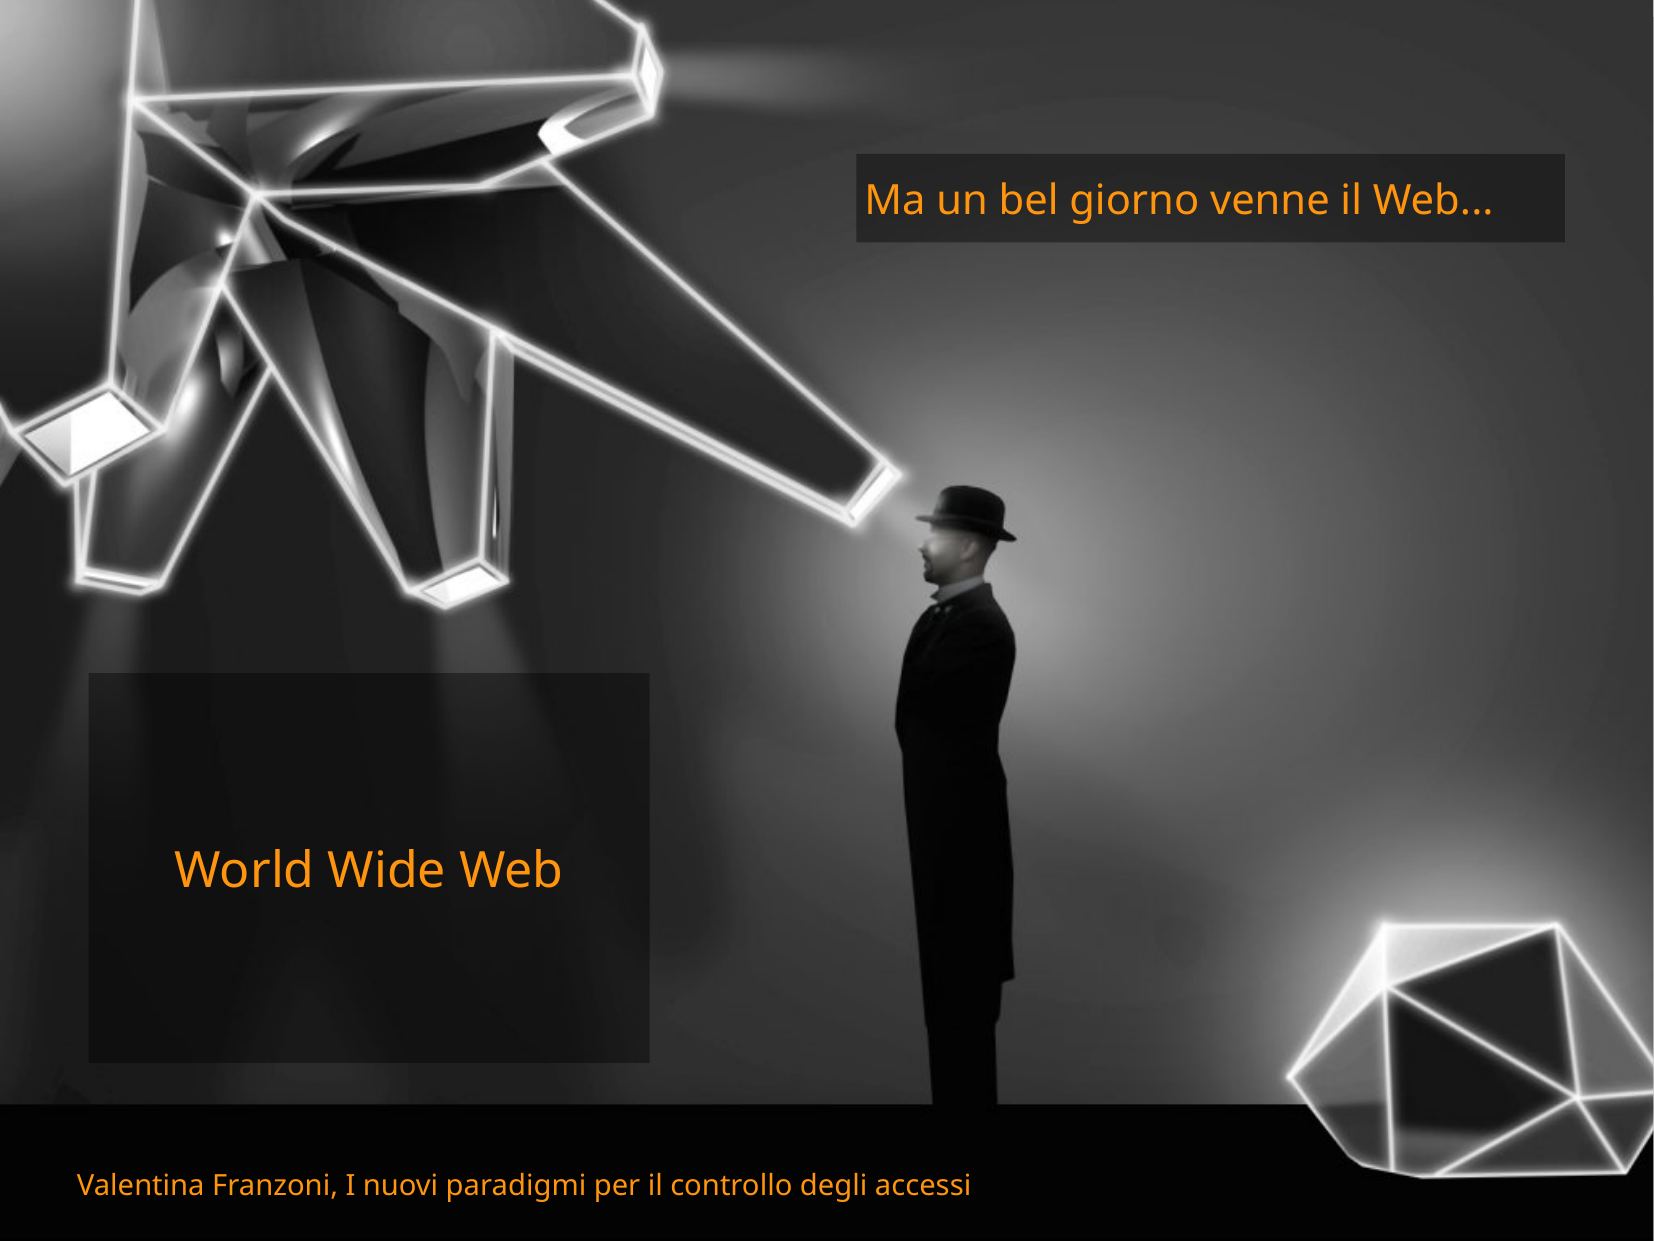

Ma un bel giorno venne il Web...
World Wide Web
# Valentina Franzoni, I nuovi paradigmi per il controllo degli accessi